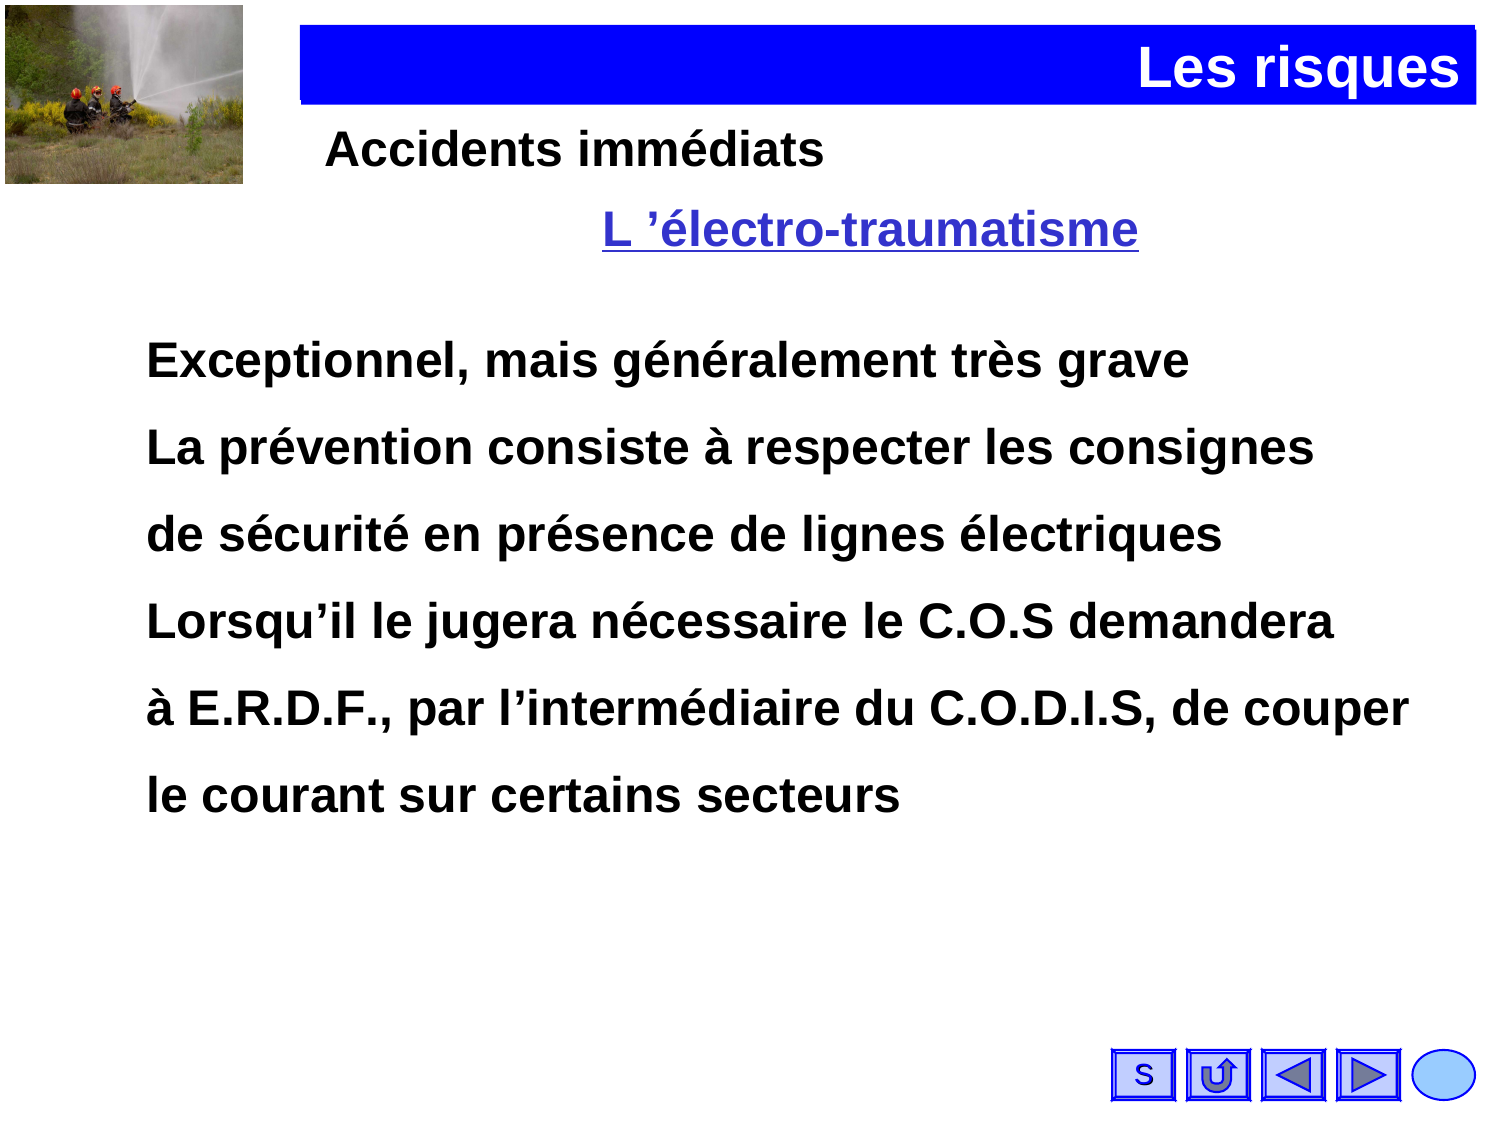

Les risques
Accidents immédiats
L ’électro-traumatisme
Exceptionnel, mais généralement très grave
La prévention consiste à respecter les consignes
de sécurité en présence de lignes électriques
Lorsqu’il le jugera nécessaire le C.O.S demandera
à E.R.D.F., par l’intermédiaire du C.O.D.I.S, de couper
le courant sur certains secteurs